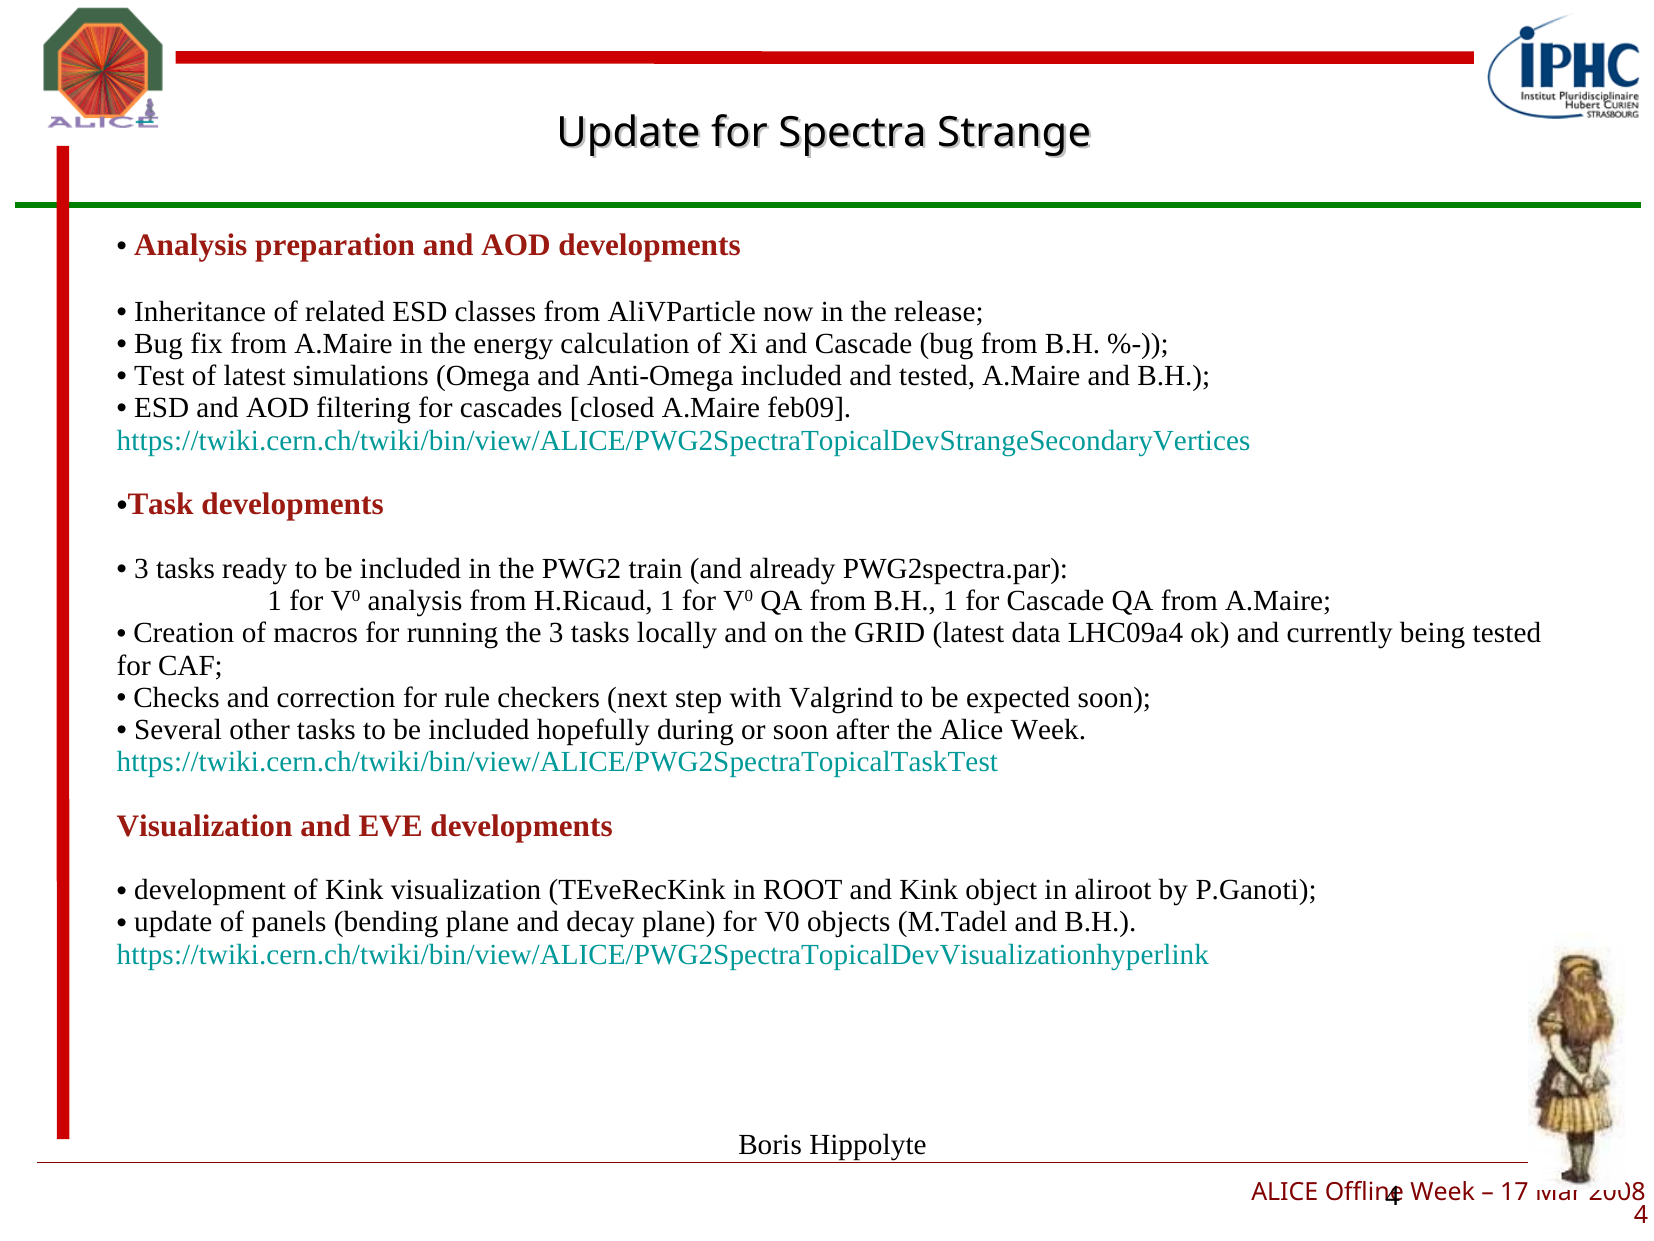

# Update for Spectra Strange
 Analysis preparation and AOD developments
 Inheritance of related ESD classes from AliVParticle now in the release;
 Bug fix from A.Maire in the energy calculation of Xi and Cascade (bug from B.H. %-));
 Test of latest simulations (Omega and Anti-Omega included and tested, A.Maire and B.H.);
 ESD and AOD filtering for cascades [closed A.Maire feb09].
https://twiki.cern.ch/twiki/bin/view/ALICE/PWG2SpectraTopicalDevStrangeSecondaryVertices
Task developments
 3 tasks ready to be included in the PWG2 train (and already PWG2spectra.par):
	 1 for V0 analysis from H.Ricaud, 1 for V0 QA from B.H., 1 for Cascade QA from A.Maire;
 Creation of macros for running the 3 tasks locally and on the GRID (latest data LHC09a4 ok) and currently being tested for CAF;
 Checks and correction for rule checkers (next step with Valgrind to be expected soon);
 Several other tasks to be included hopefully during or soon after the Alice Week.
https://twiki.cern.ch/twiki/bin/view/ALICE/PWG2SpectraTopicalTaskTest
Visualization and EVE developments
 development of Kink visualization (TEveRecKink in ROOT and Kink object in aliroot by P.Ganoti);
 update of panels (bending plane and decay plane) for V0 objects (M.Tadel and B.H.).
https://twiki.cern.ch/twiki/bin/view/ALICE/PWG2SpectraTopicalDevVisualizationhyperlink
Boris Hippolyte